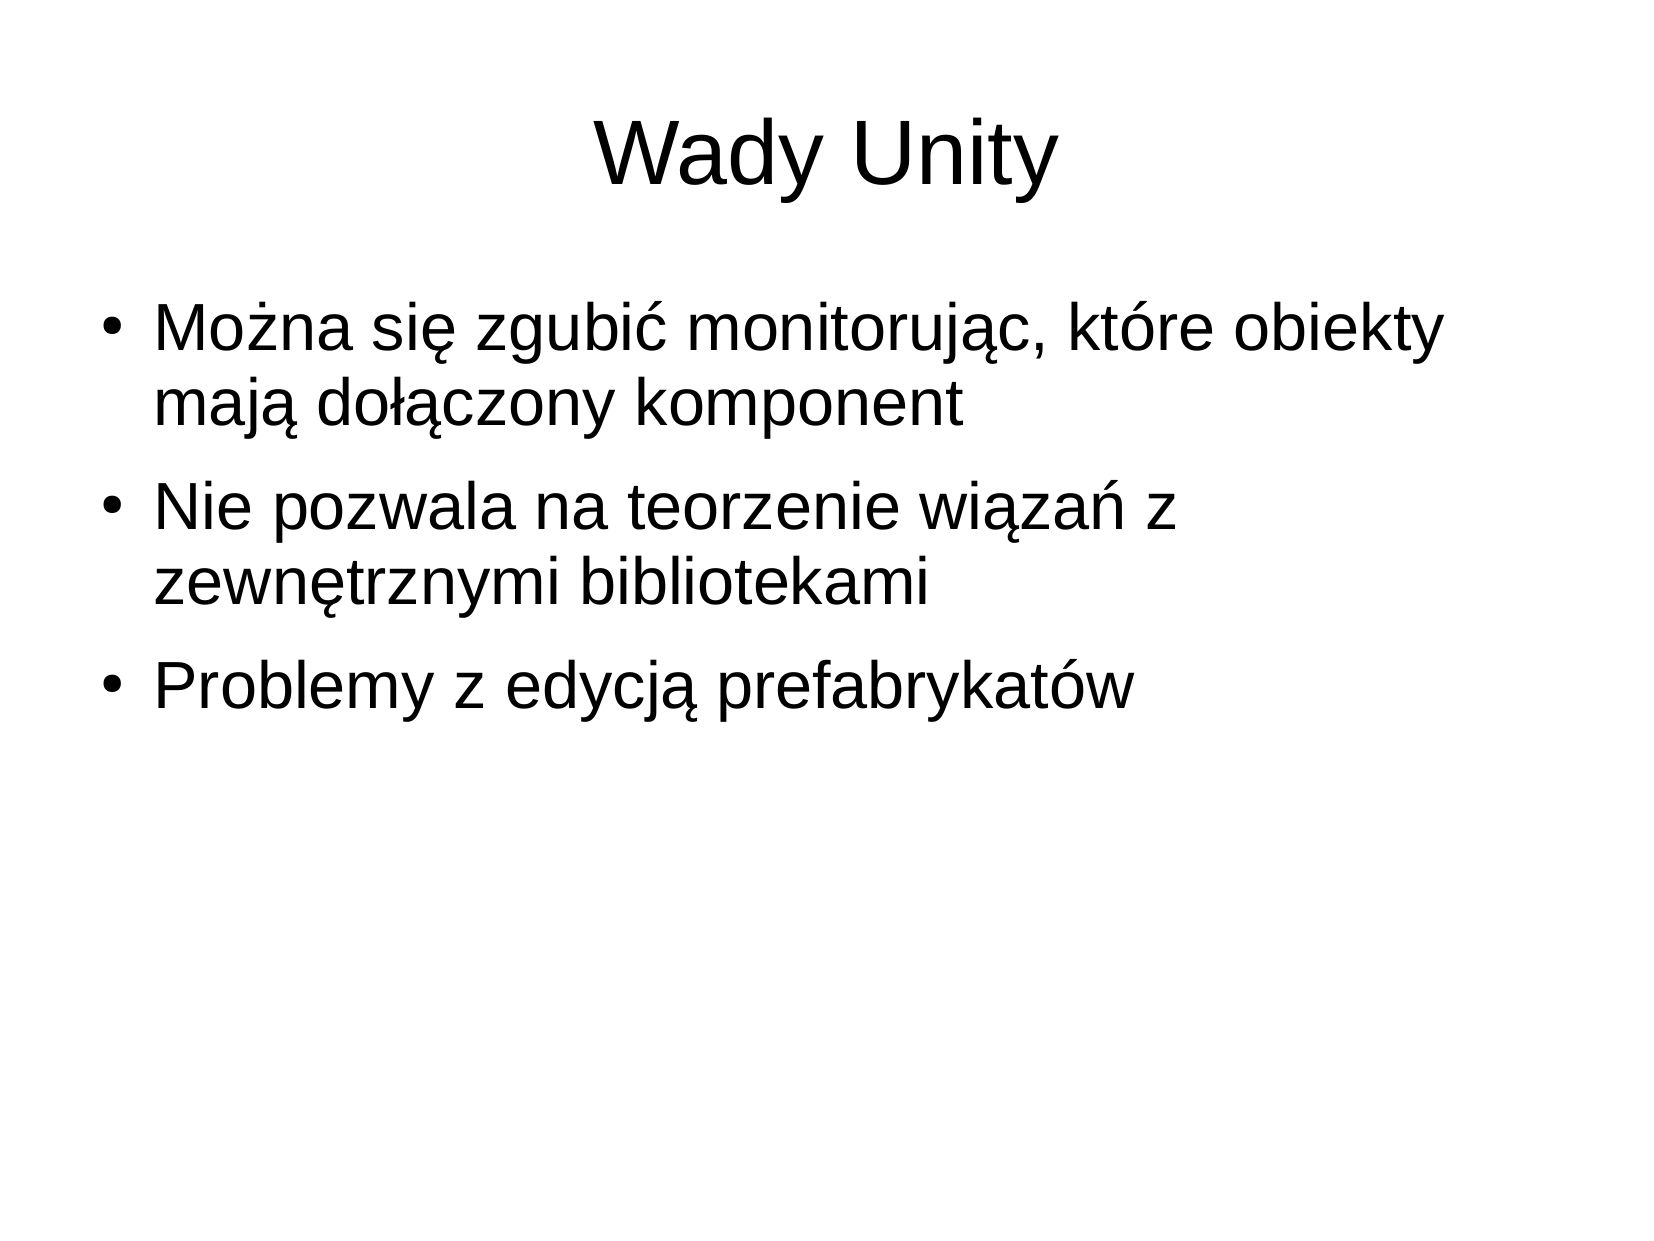

# Wady Unity
Można się zgubić monitorując, które obiekty mają dołączony komponent
Nie pozwala na teorzenie wiązań z zewnętrznymi bibliotekami
Problemy z edycją prefabrykatów